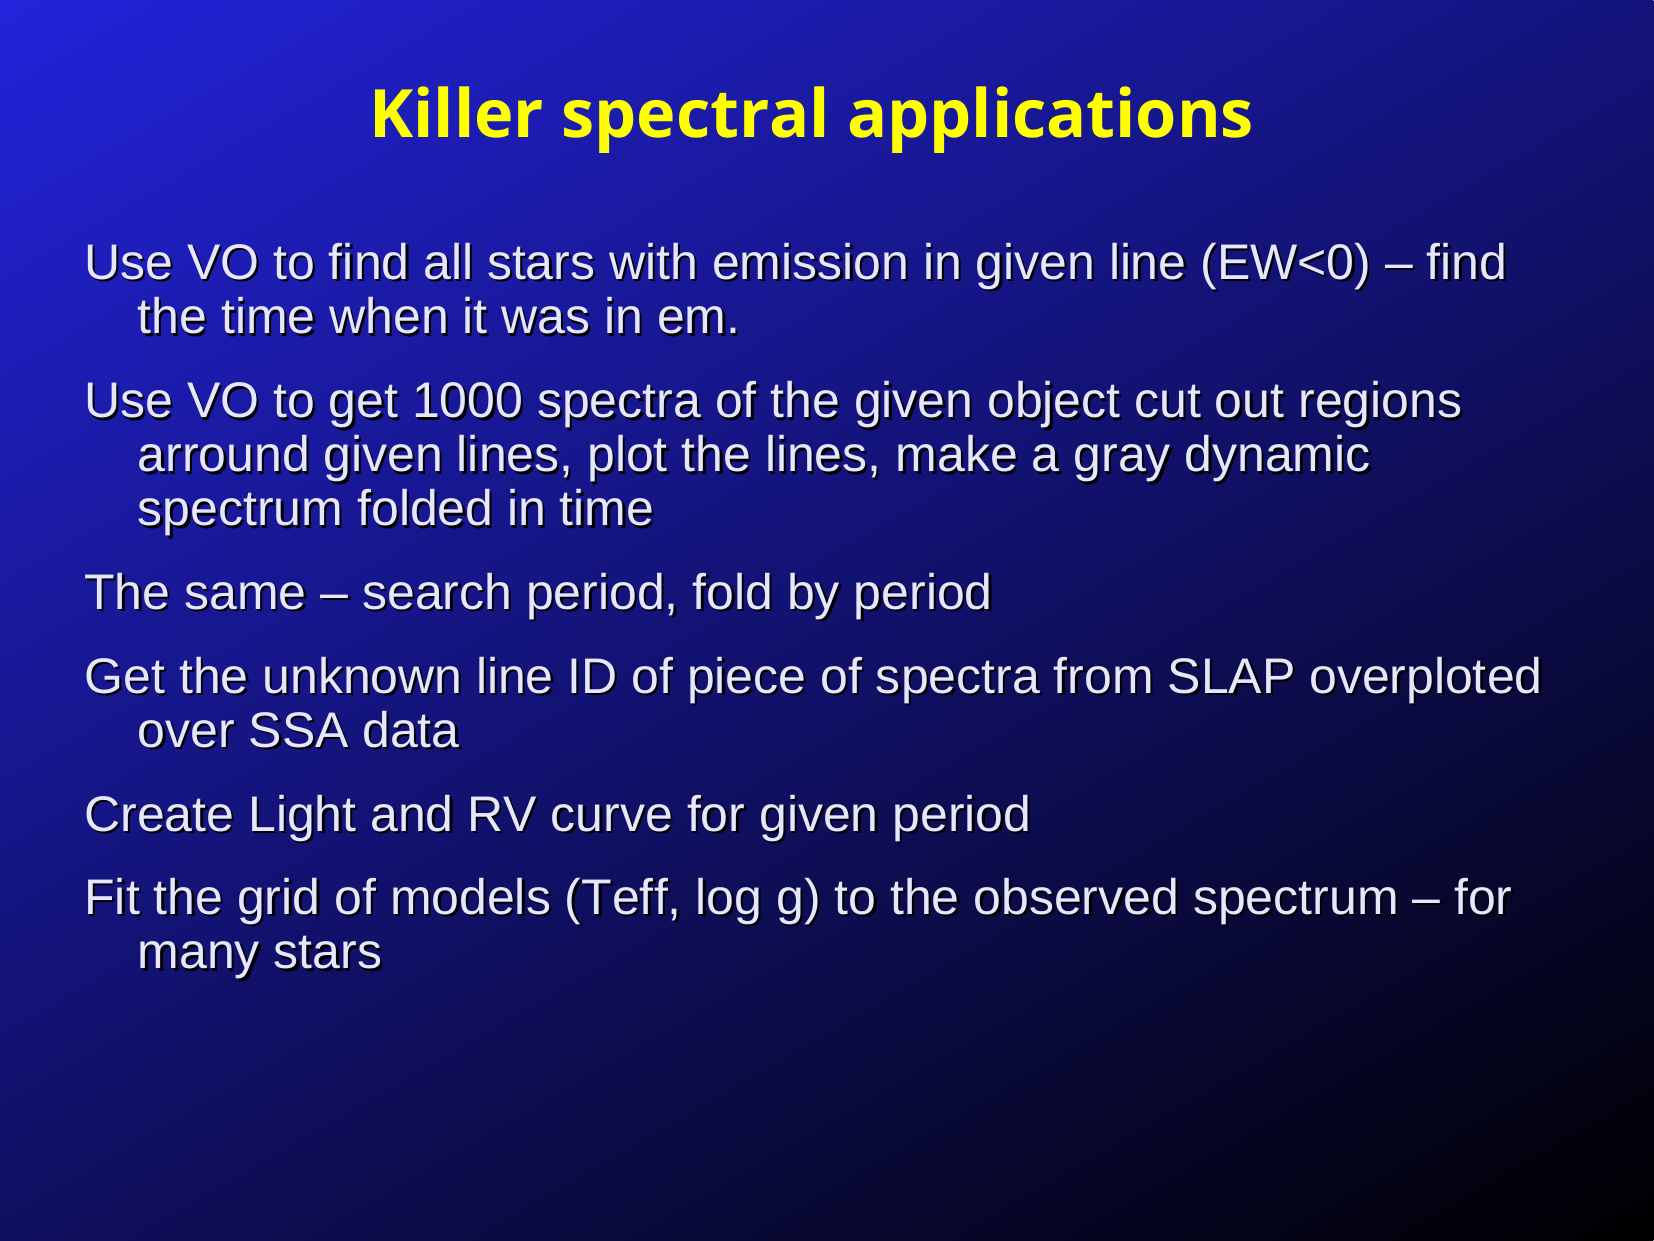

# Killer spectral applications
Use VO to find all stars with emission in given line (EW<0) – find the time when it was in em.
Use VO to get 1000 spectra of the given object cut out regions arround given lines, plot the lines, make a gray dynamic spectrum folded in time
The same – search period, fold by period
Get the unknown line ID of piece of spectra from SLAP overploted over SSA data
Create Light and RV curve for given period
Fit the grid of models (Teff, log g) to the observed spectrum – for many stars